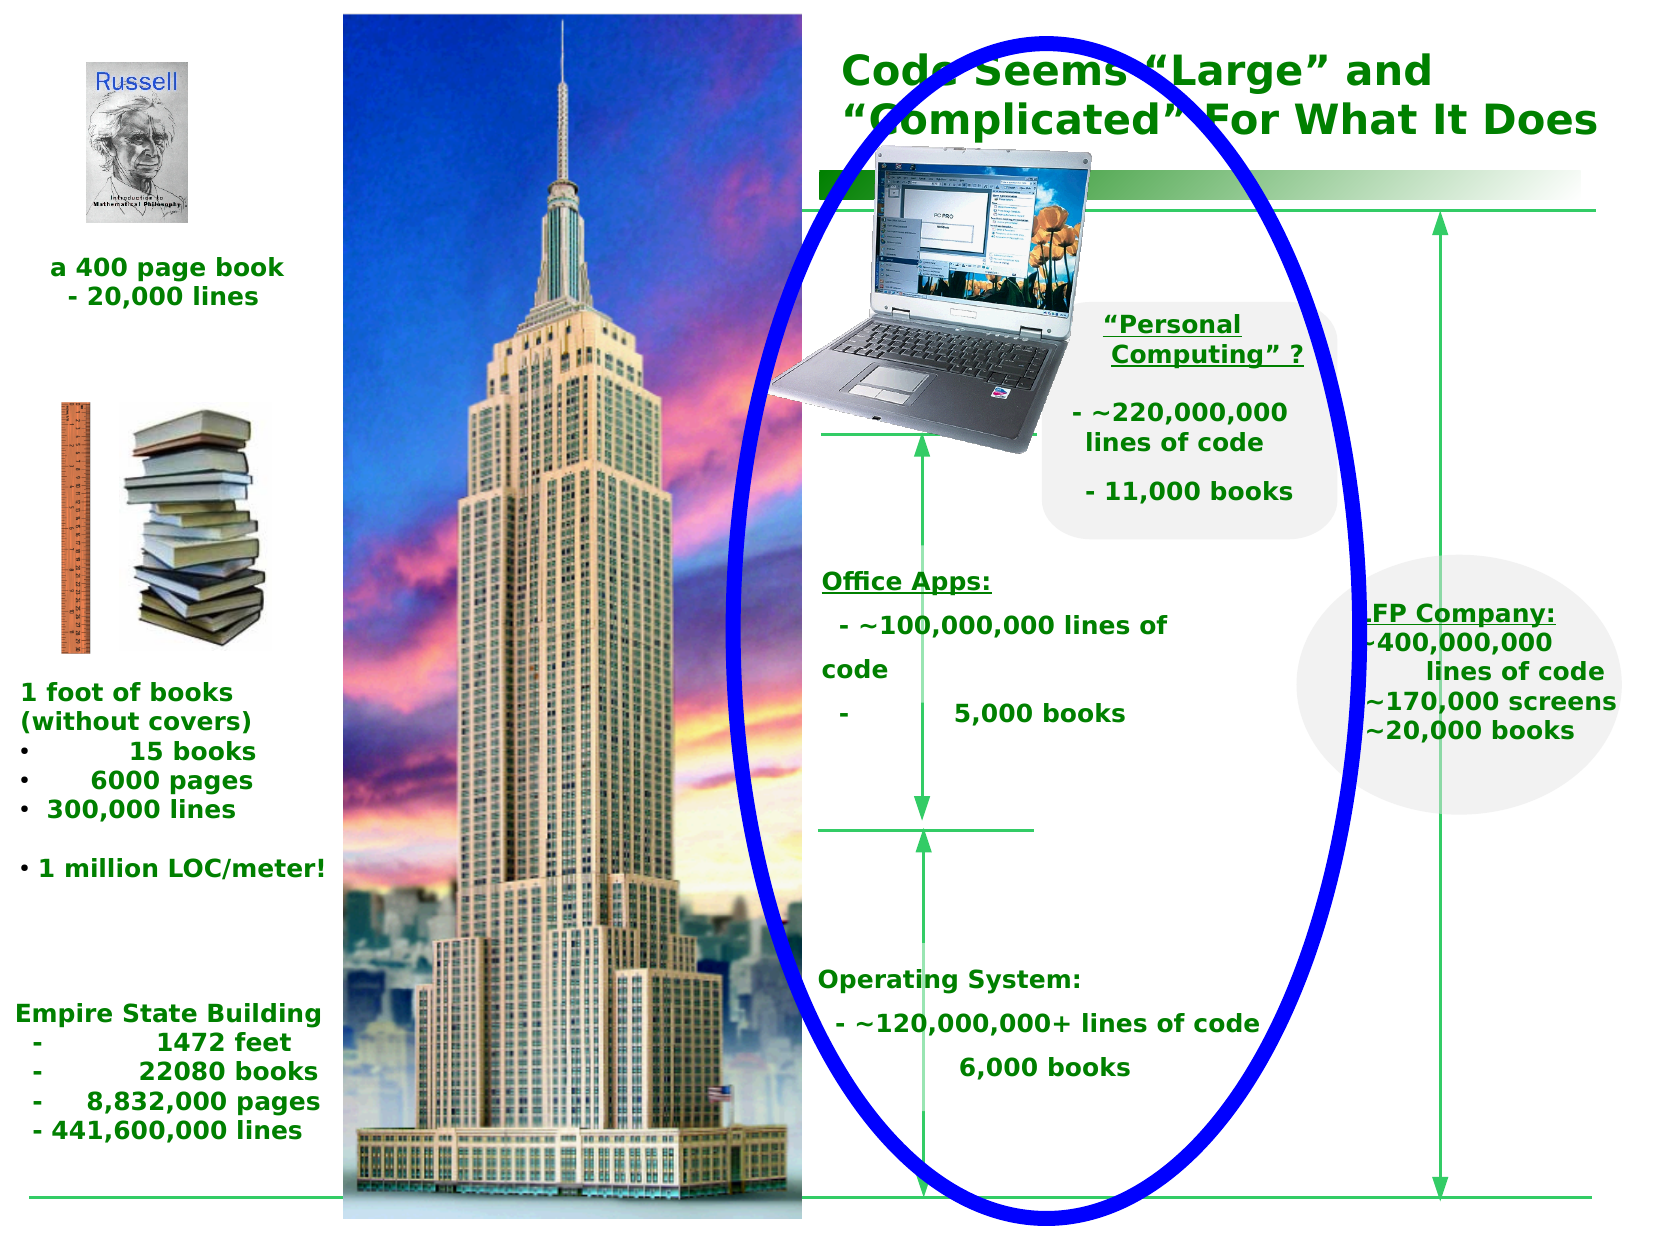

Code Seems “Large” and “Complicated” For What It Does
 LFP Company:
 ~400,000,000
 lines of code
 ~170,000 screens
 ~20,000 books
a 400 page book
 - 20,000 lines
 “Personal
 Computing” ?
 - ~220,000,000
 lines of code
 - 11,000 books
Office Apps:
 - ~100,000,000 lines of code
 - 5,000 books
1 foot of books (without covers)
 15 books
 6000 pages
 300,000 lines
 1 million LOC/meter!
Operating System:
 - ~120,000,000+ lines of code
 - 6,000 books
Empire State Building
 - 1472 feet
 - 22080 books
 - 8,832,000 pages
 - 441,600,000 lines